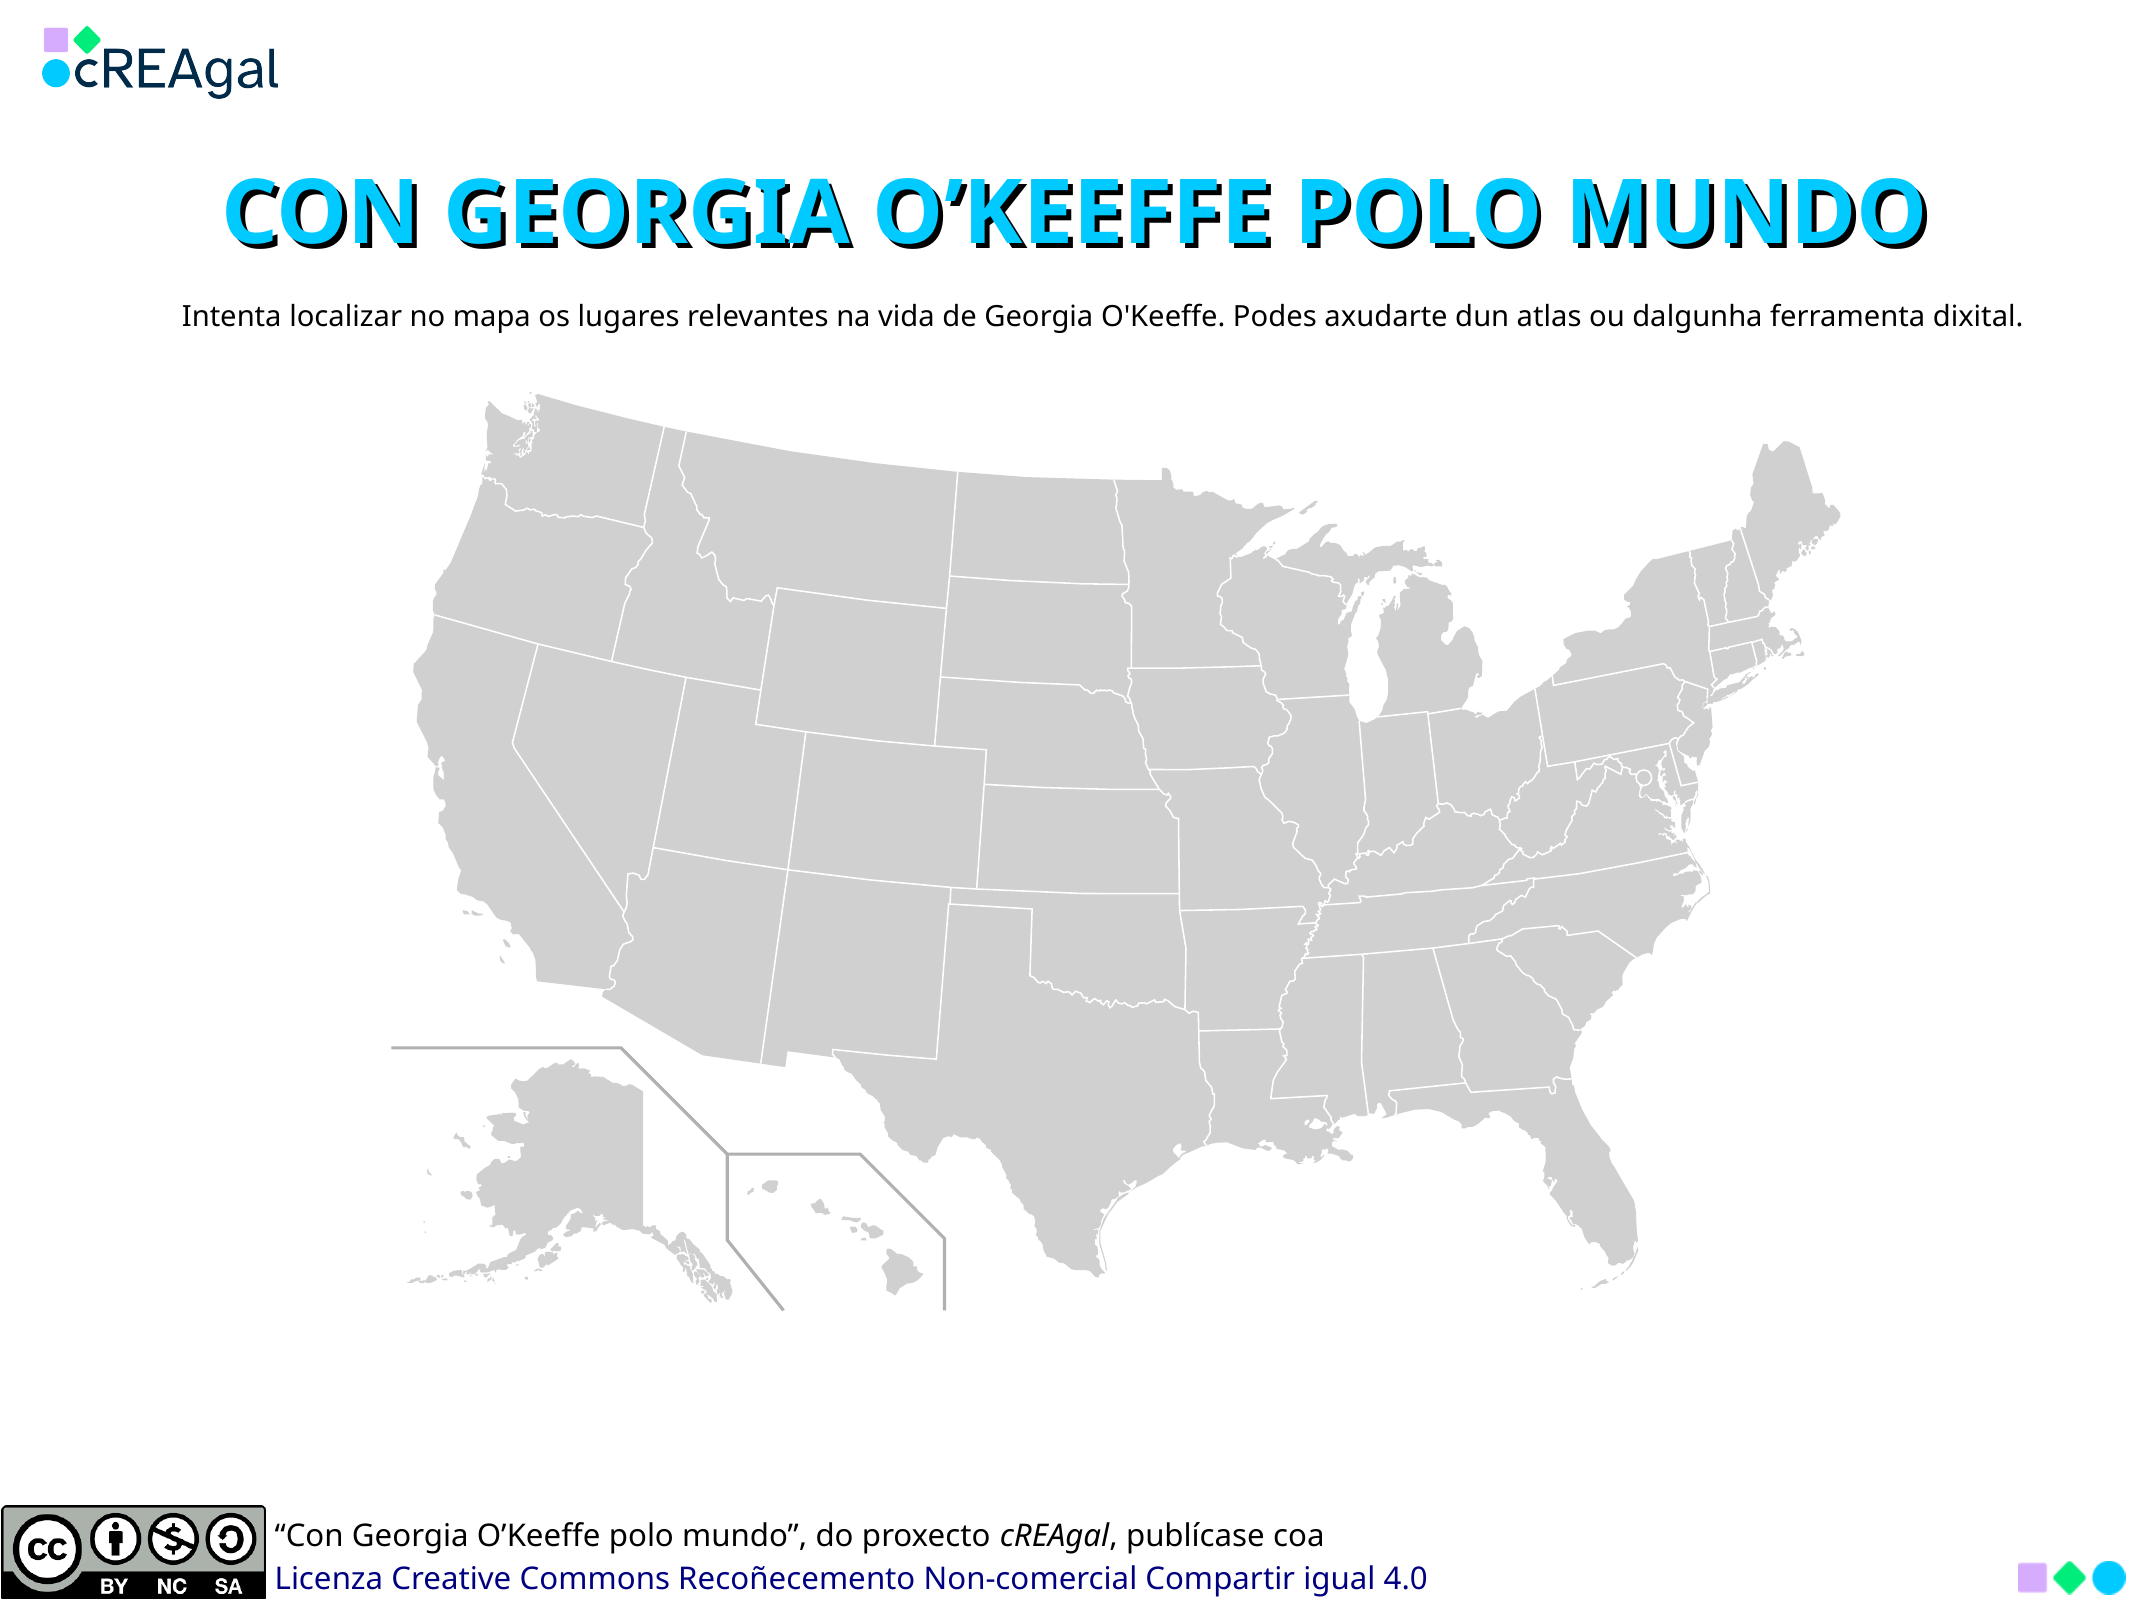

CON GEORGIA O’KEEFFE POLO MUNDO
Intenta localizar no mapa os lugares relevantes na vida de Georgia O'Keeffe. Podes axudarte dun atlas ou dalgunha ferramenta dixital.
AS FONTES
“Con Georgia O’Keeffe polo mundo”, do proxecto cREAgal, publícase coa Licenza Creative Commons Recoñecemento Non-comercial Compartir igual 4.0